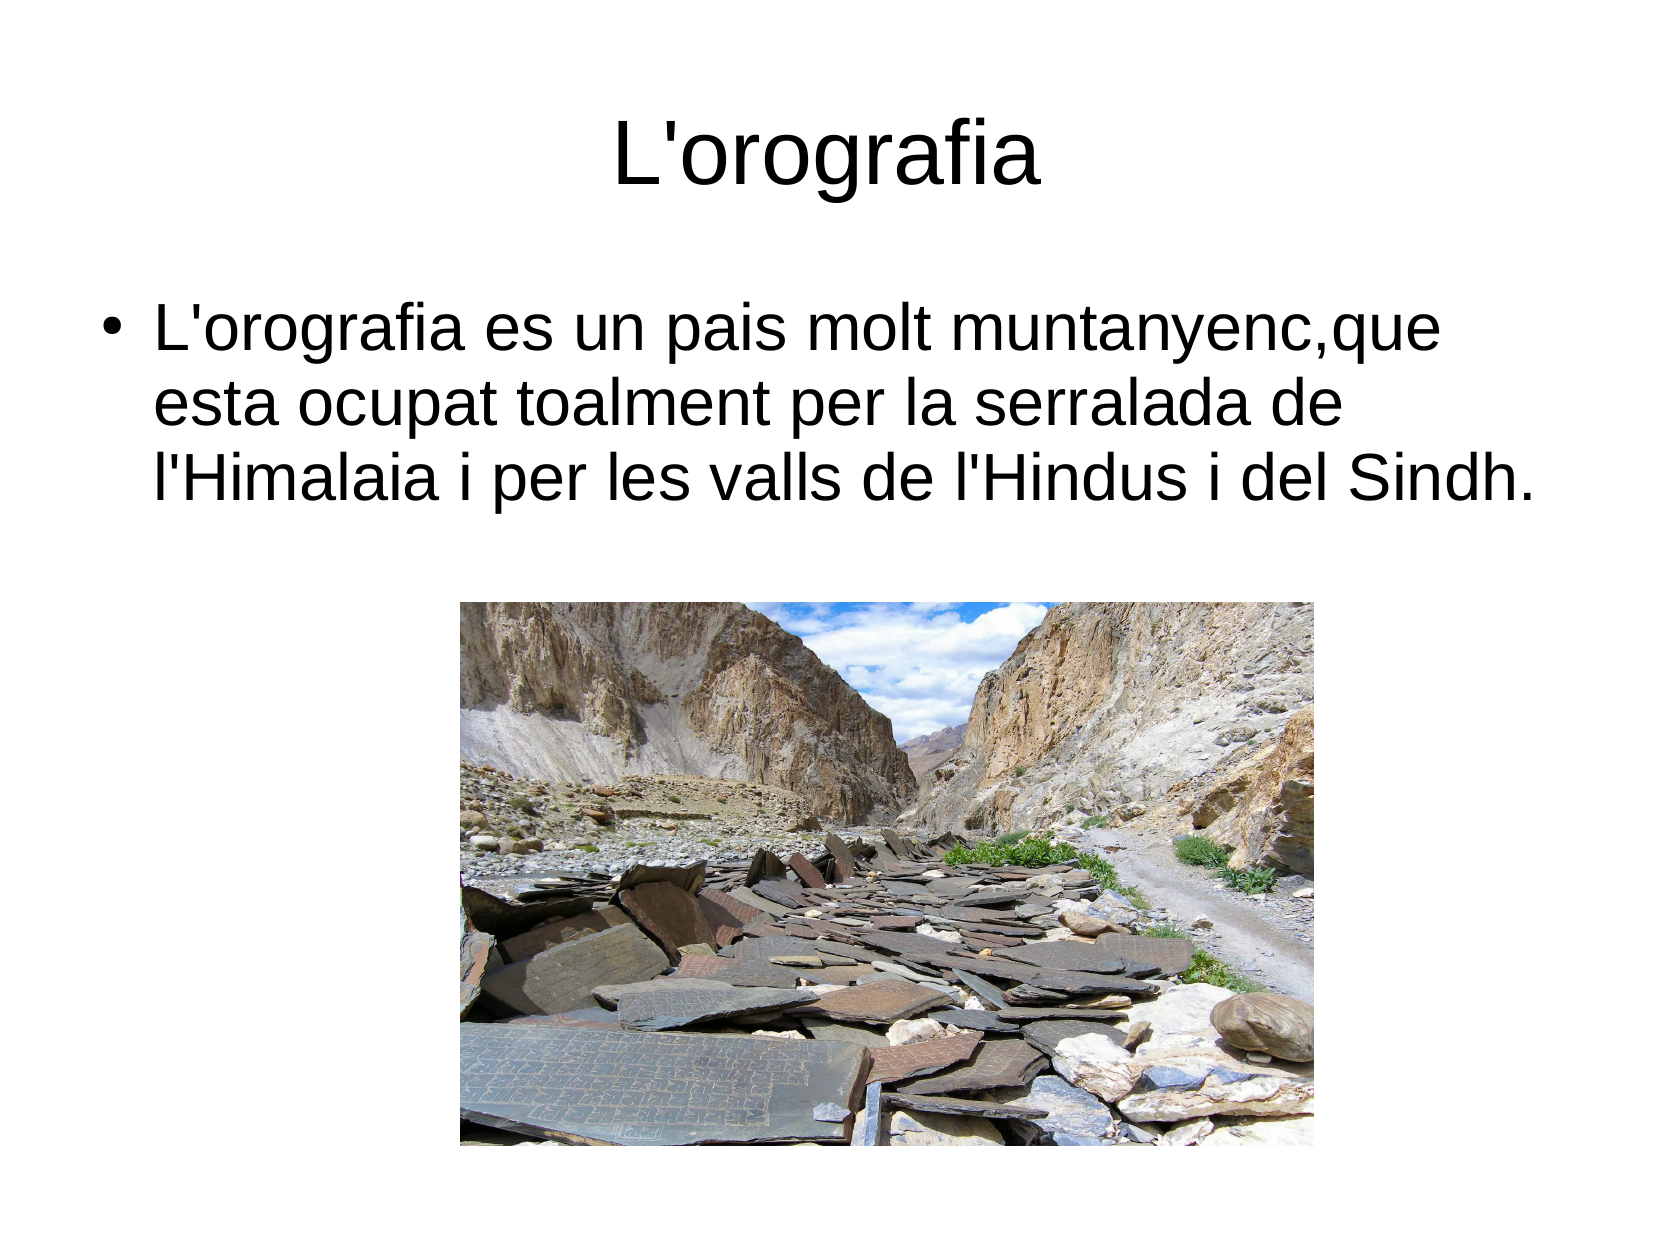

# L'orografia
L'orografia es un pais molt muntanyenc,que esta ocupat toalment per la serralada de l'Himalaia i per les valls de l'Hindus i del Sindh.